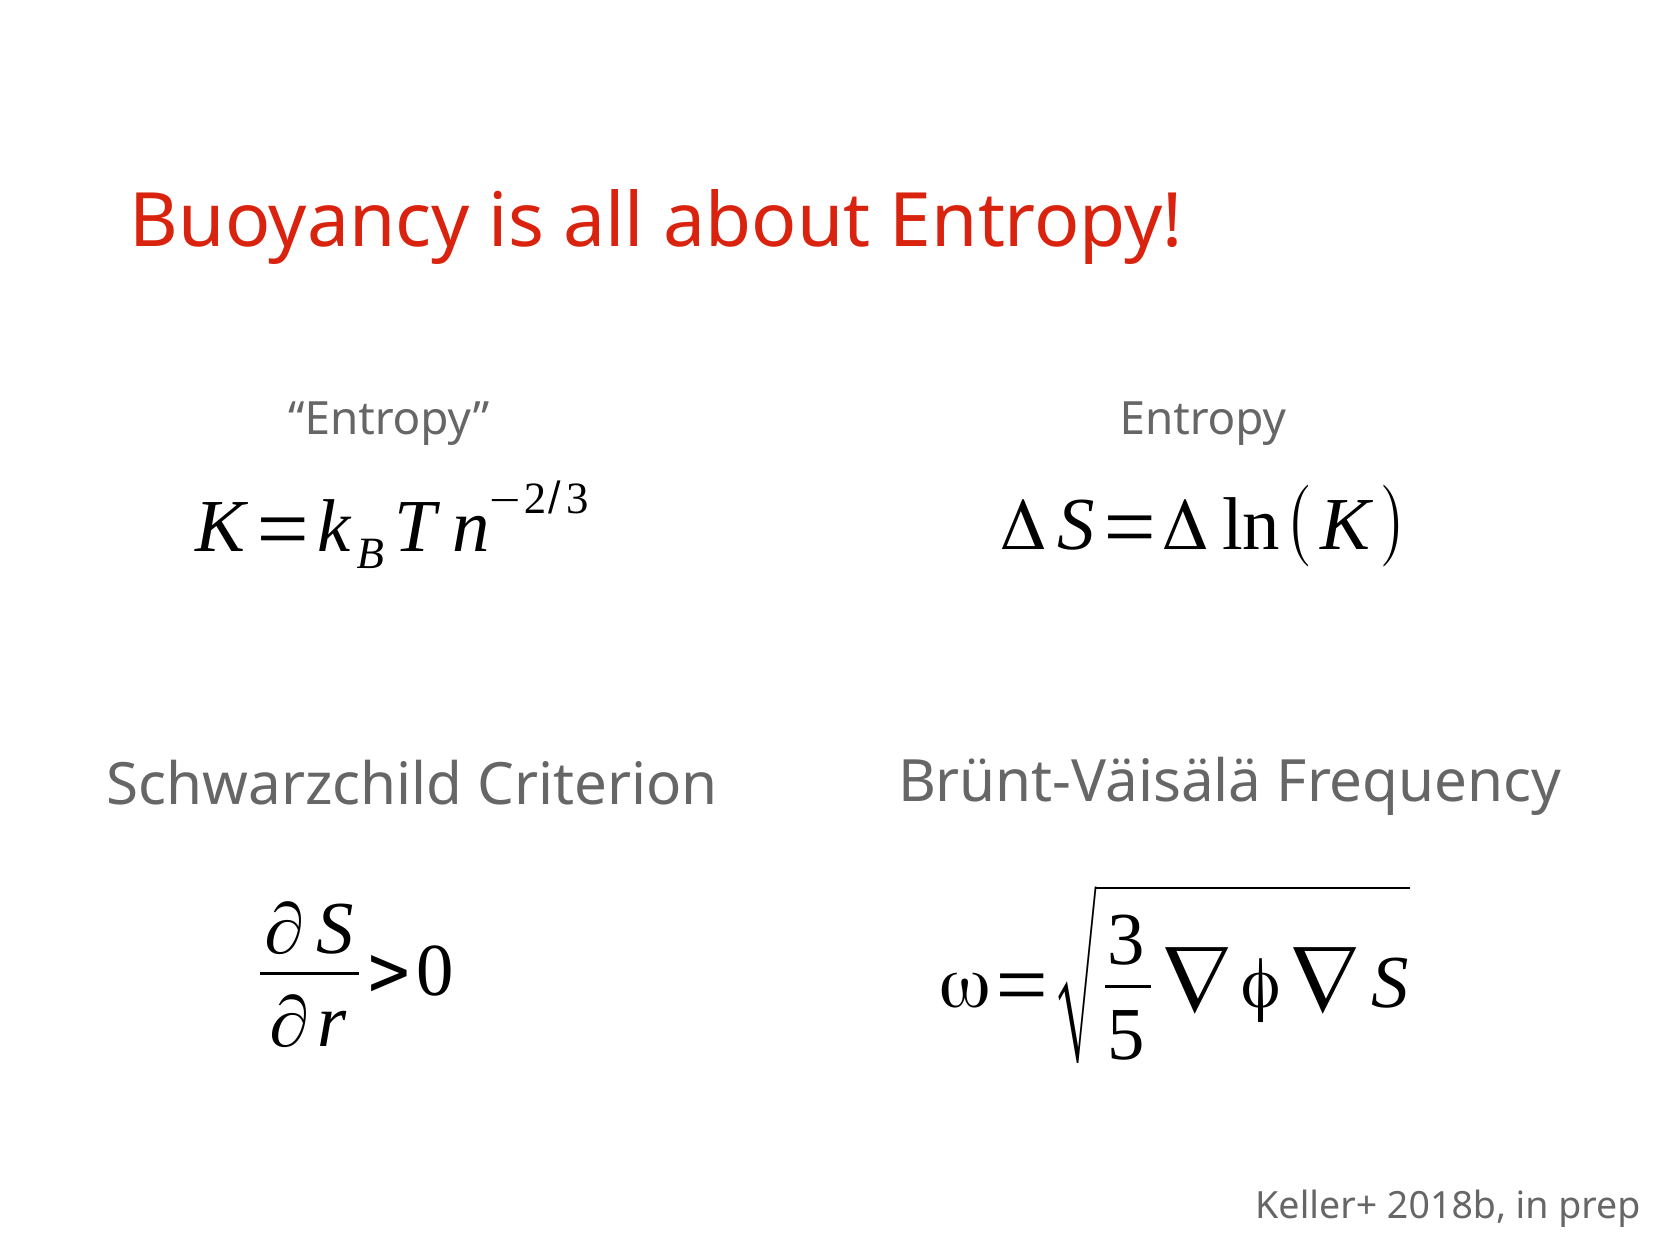

# Buoyancy is all about Entropy!
“Entropy”
Entropy
Brünt-Väisälä Frequency
Schwarzchild Criterion
Keller+ 2018b, in prep